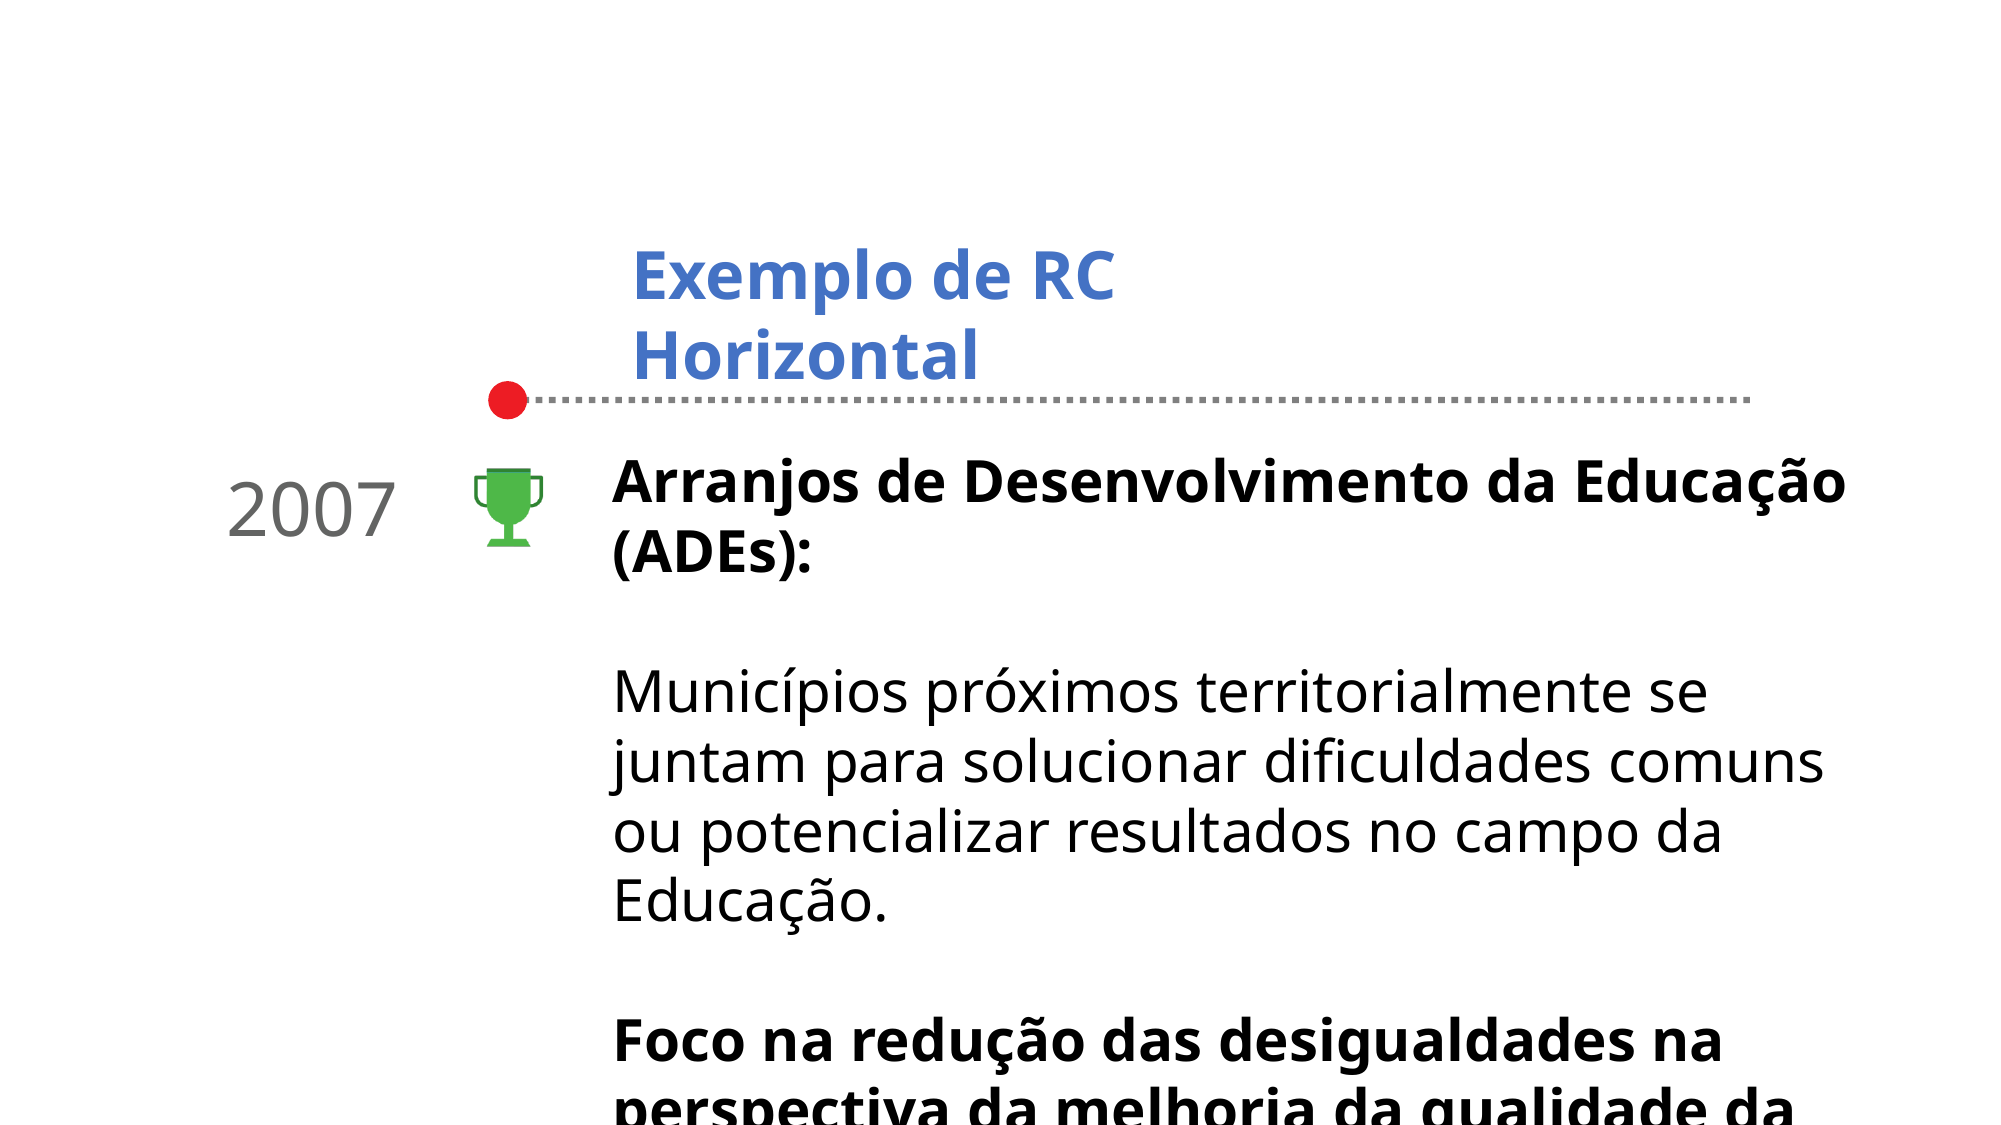

Exemplo de RC Horizontal
2007
Arranjos de Desenvolvimento da Educação (ADEs):
Municípios próximos territorialmente se juntam para solucionar dificuldades comuns ou potencializar resultados no campo da Educação.
Foco na redução das desigualdades na perspectiva da melhoria da qualidade da oferta educacional .